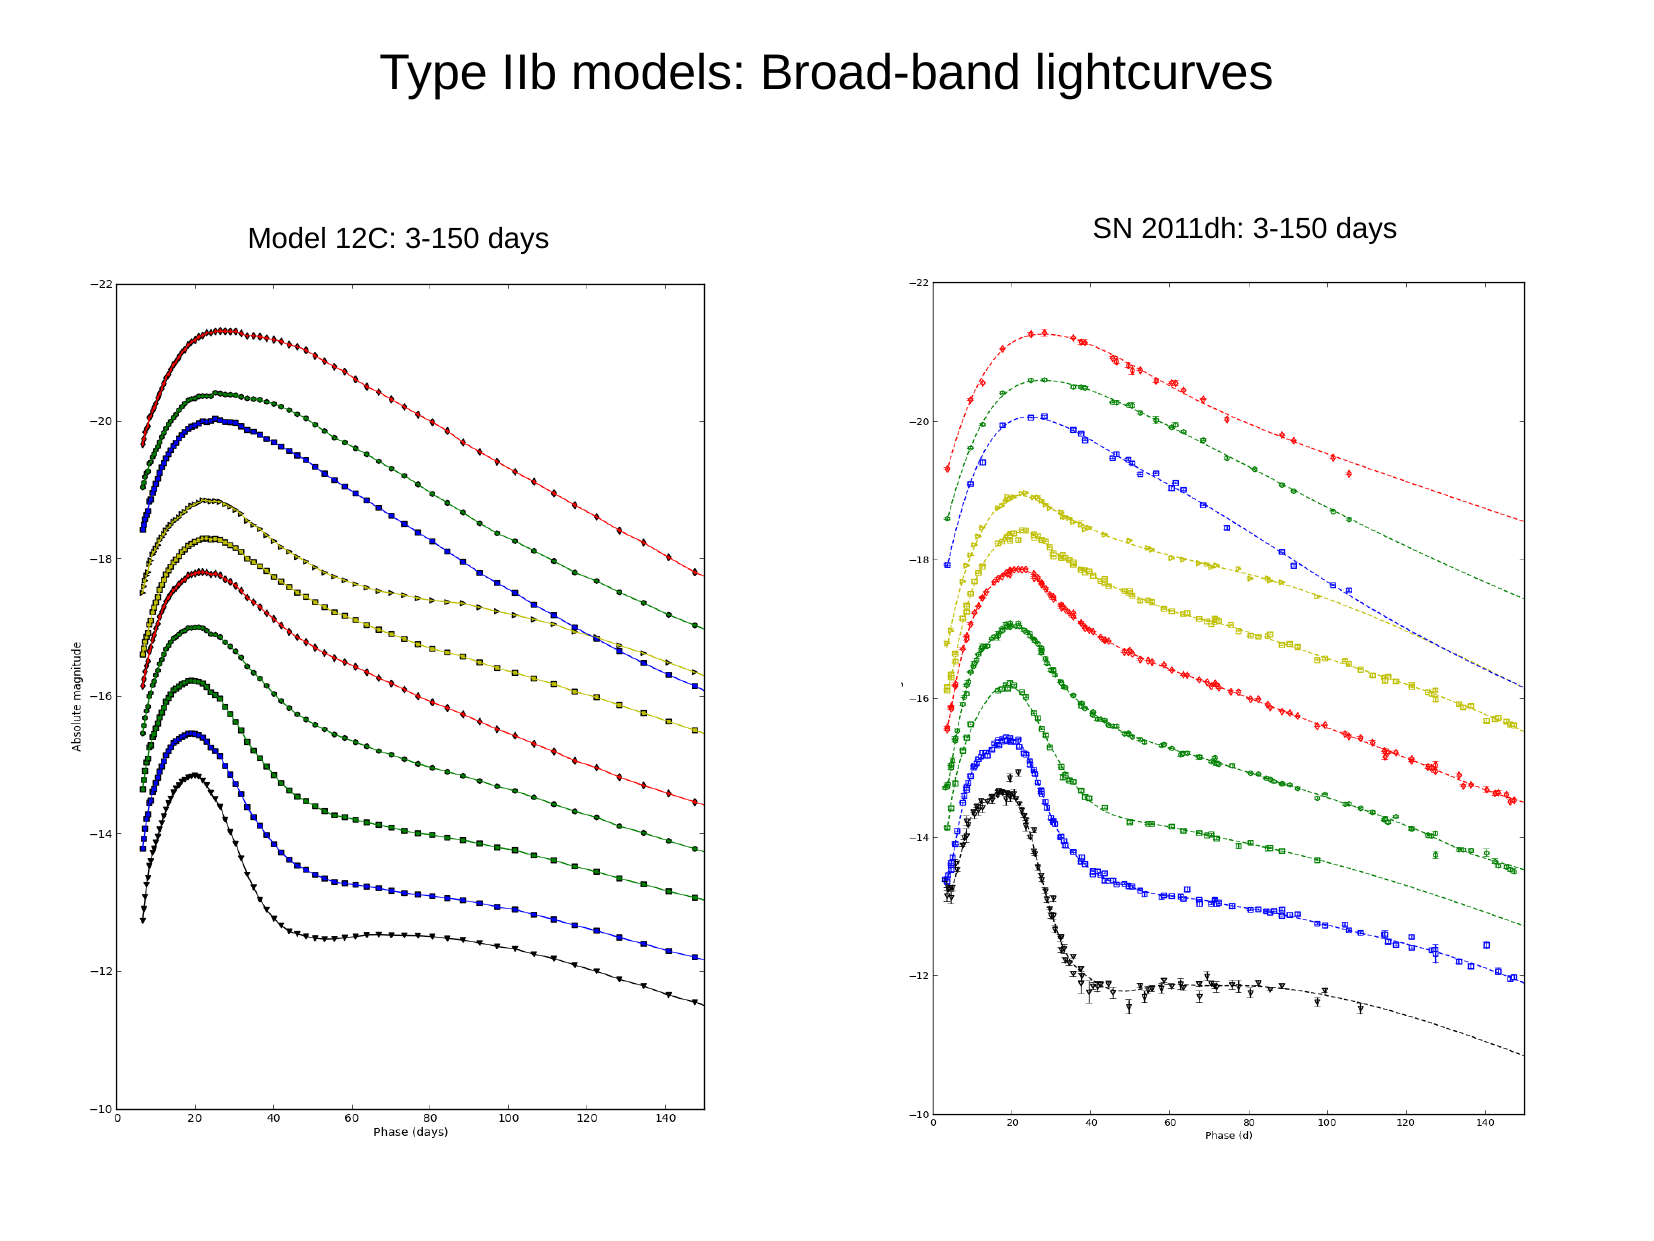

Type IIb models: Broad-band lightcurves
SN 2011dh: 3-150 days
Model 12C: 3-150 days